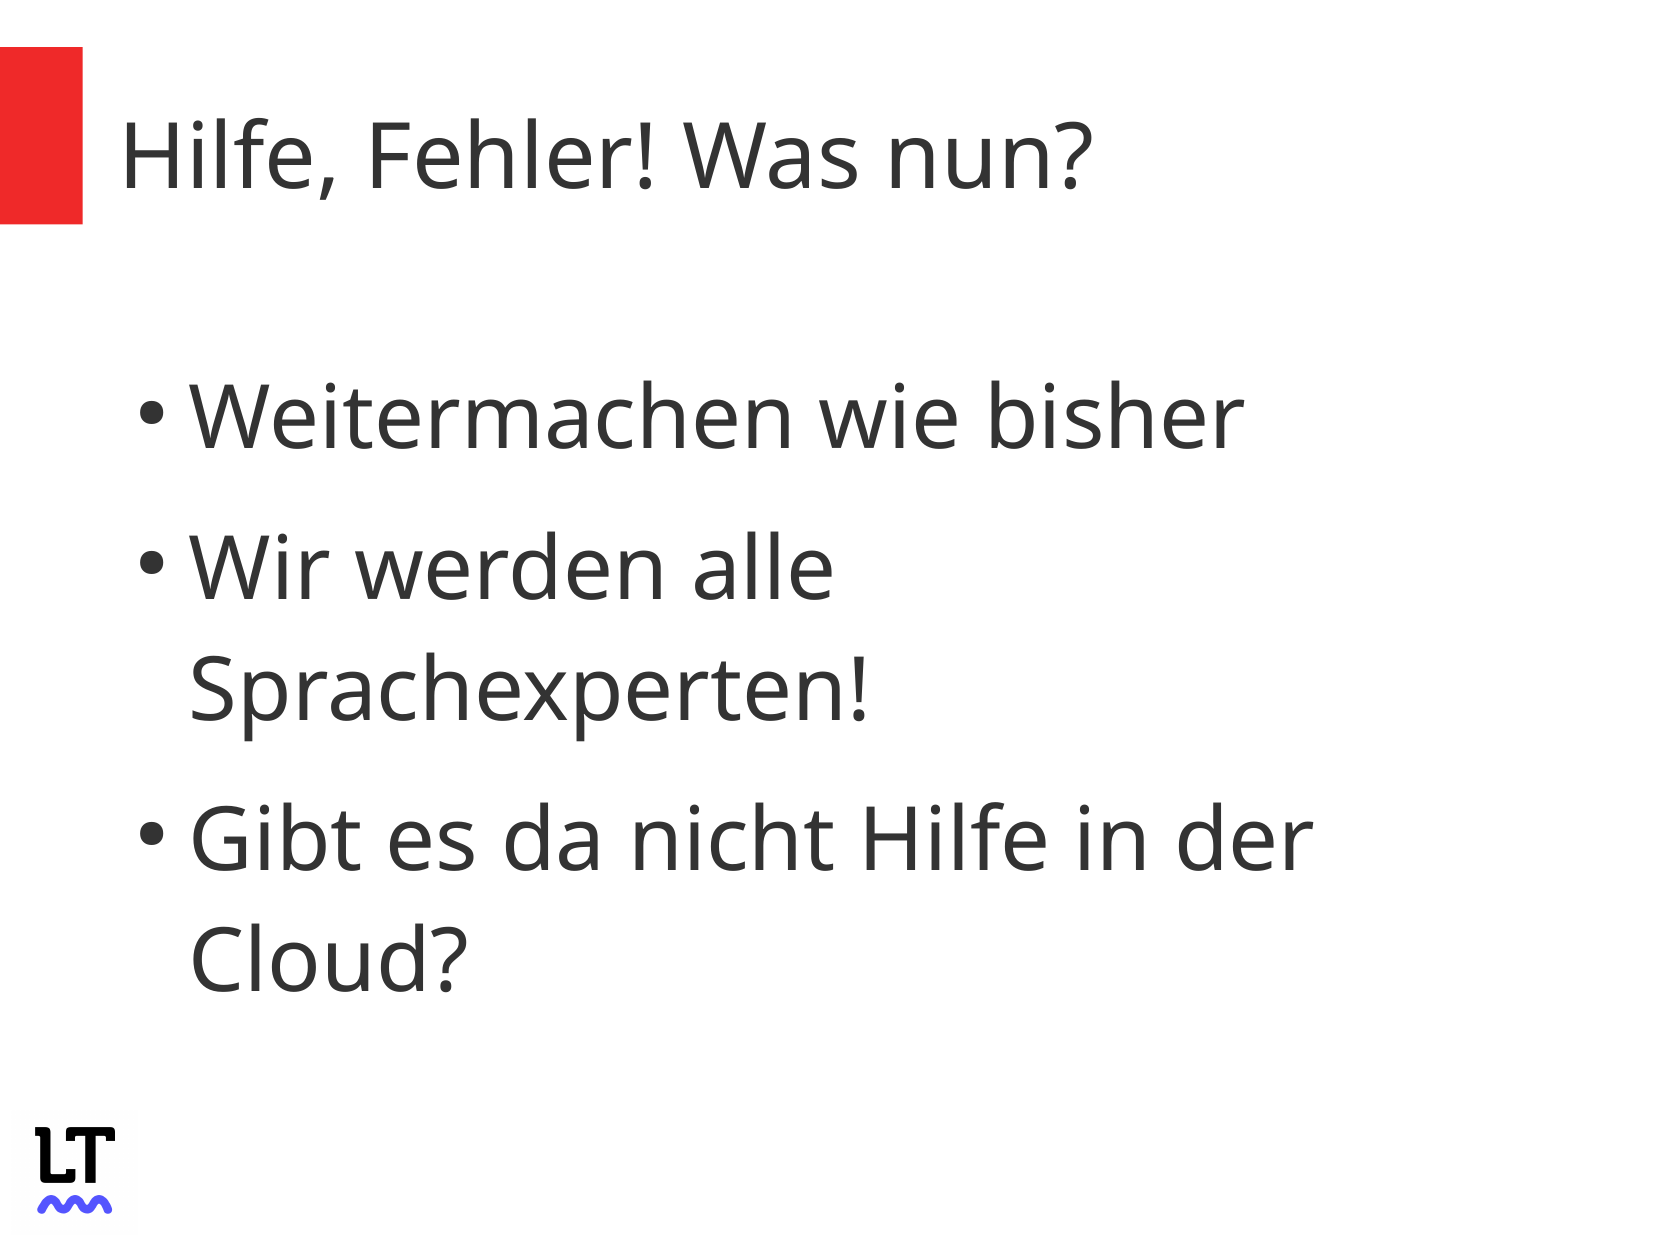

# Hilfe, Fehler! Was nun?
Weitermachen wie bisher
Wir werden alle Sprachexperten!
Gibt es da nicht Hilfe in der Cloud?